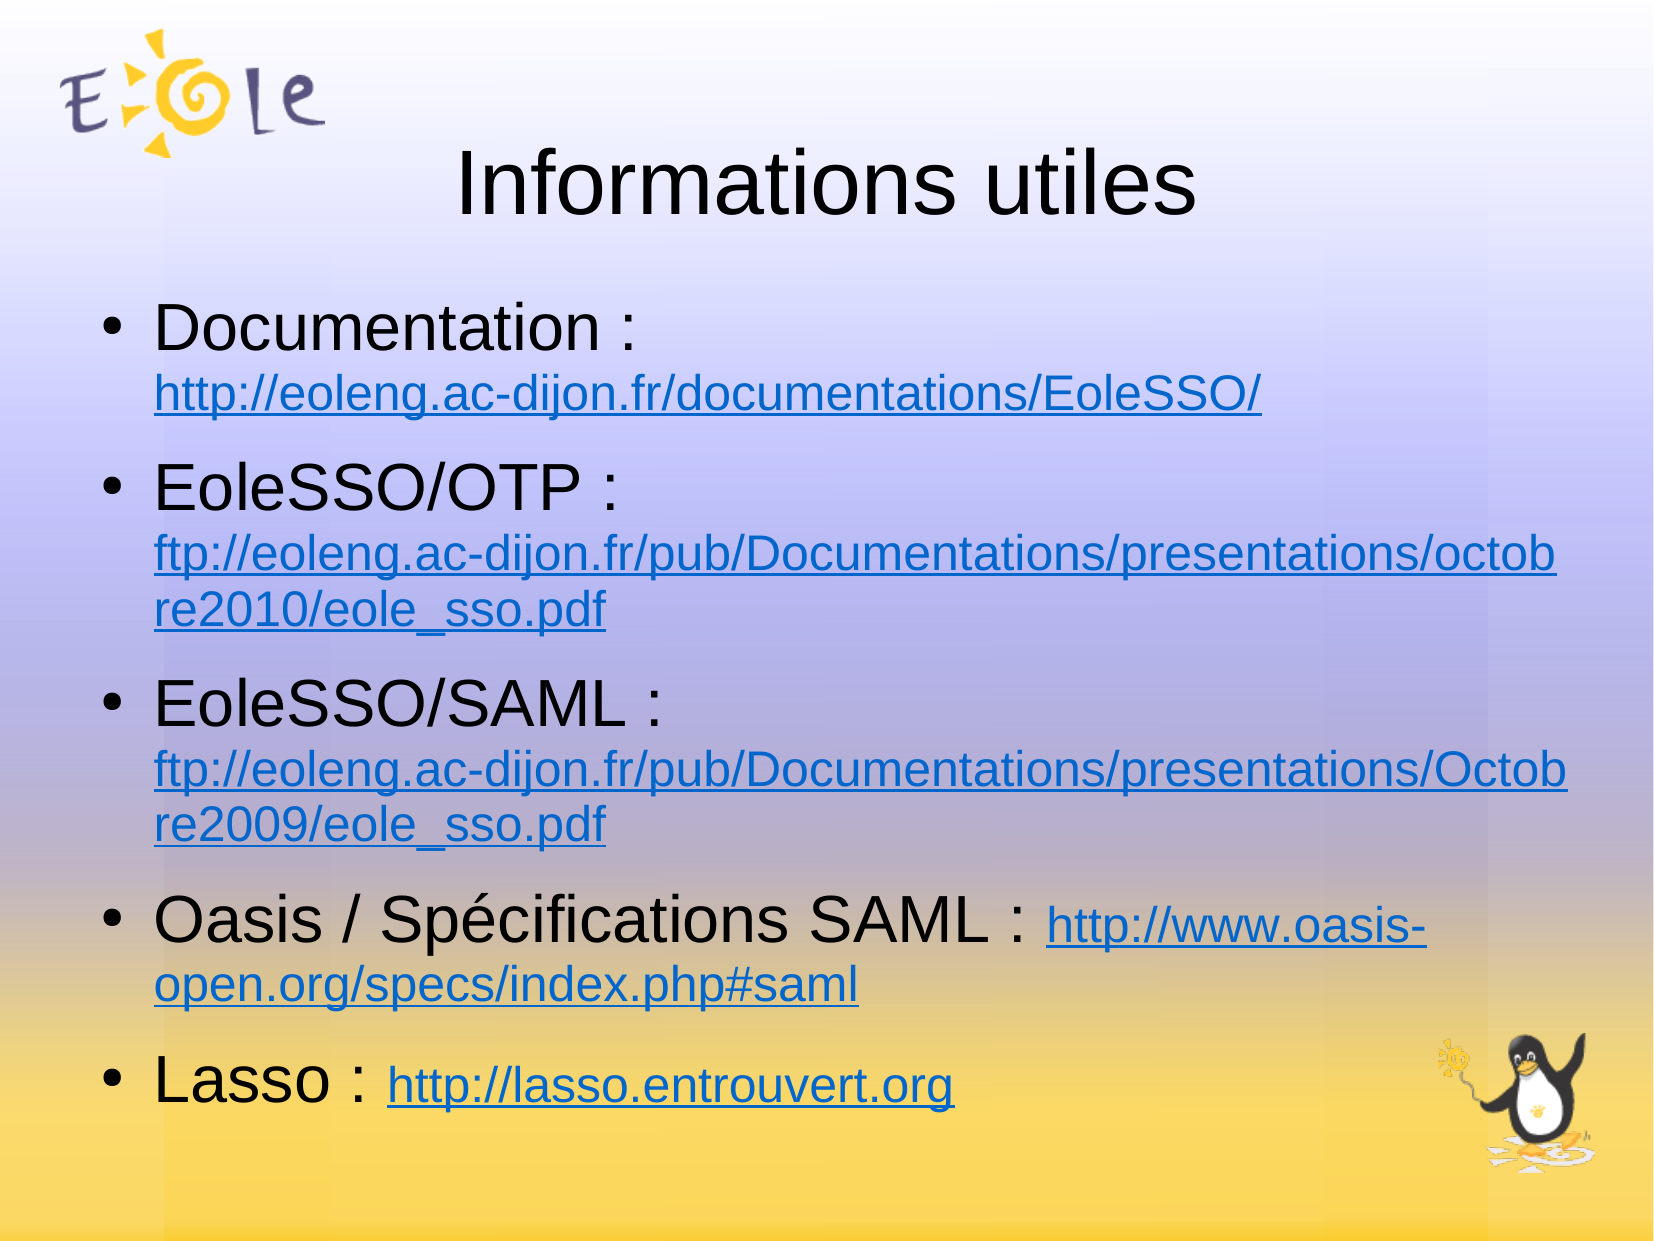

# Informations utiles
Documentation : http://eoleng.ac-dijon.fr/documentations/EoleSSO/
EoleSSO/OTP : ftp://eoleng.ac-dijon.fr/pub/Documentations/presentations/octobre2010/eole_sso.pdf
EoleSSO/SAML : ftp://eoleng.ac-dijon.fr/pub/Documentations/presentations/Octobre2009/eole_sso.pdf
Oasis / Spécifications SAML : http://www.oasis-open.org/specs/index.php#saml
Lasso : http://lasso.entrouvert.org